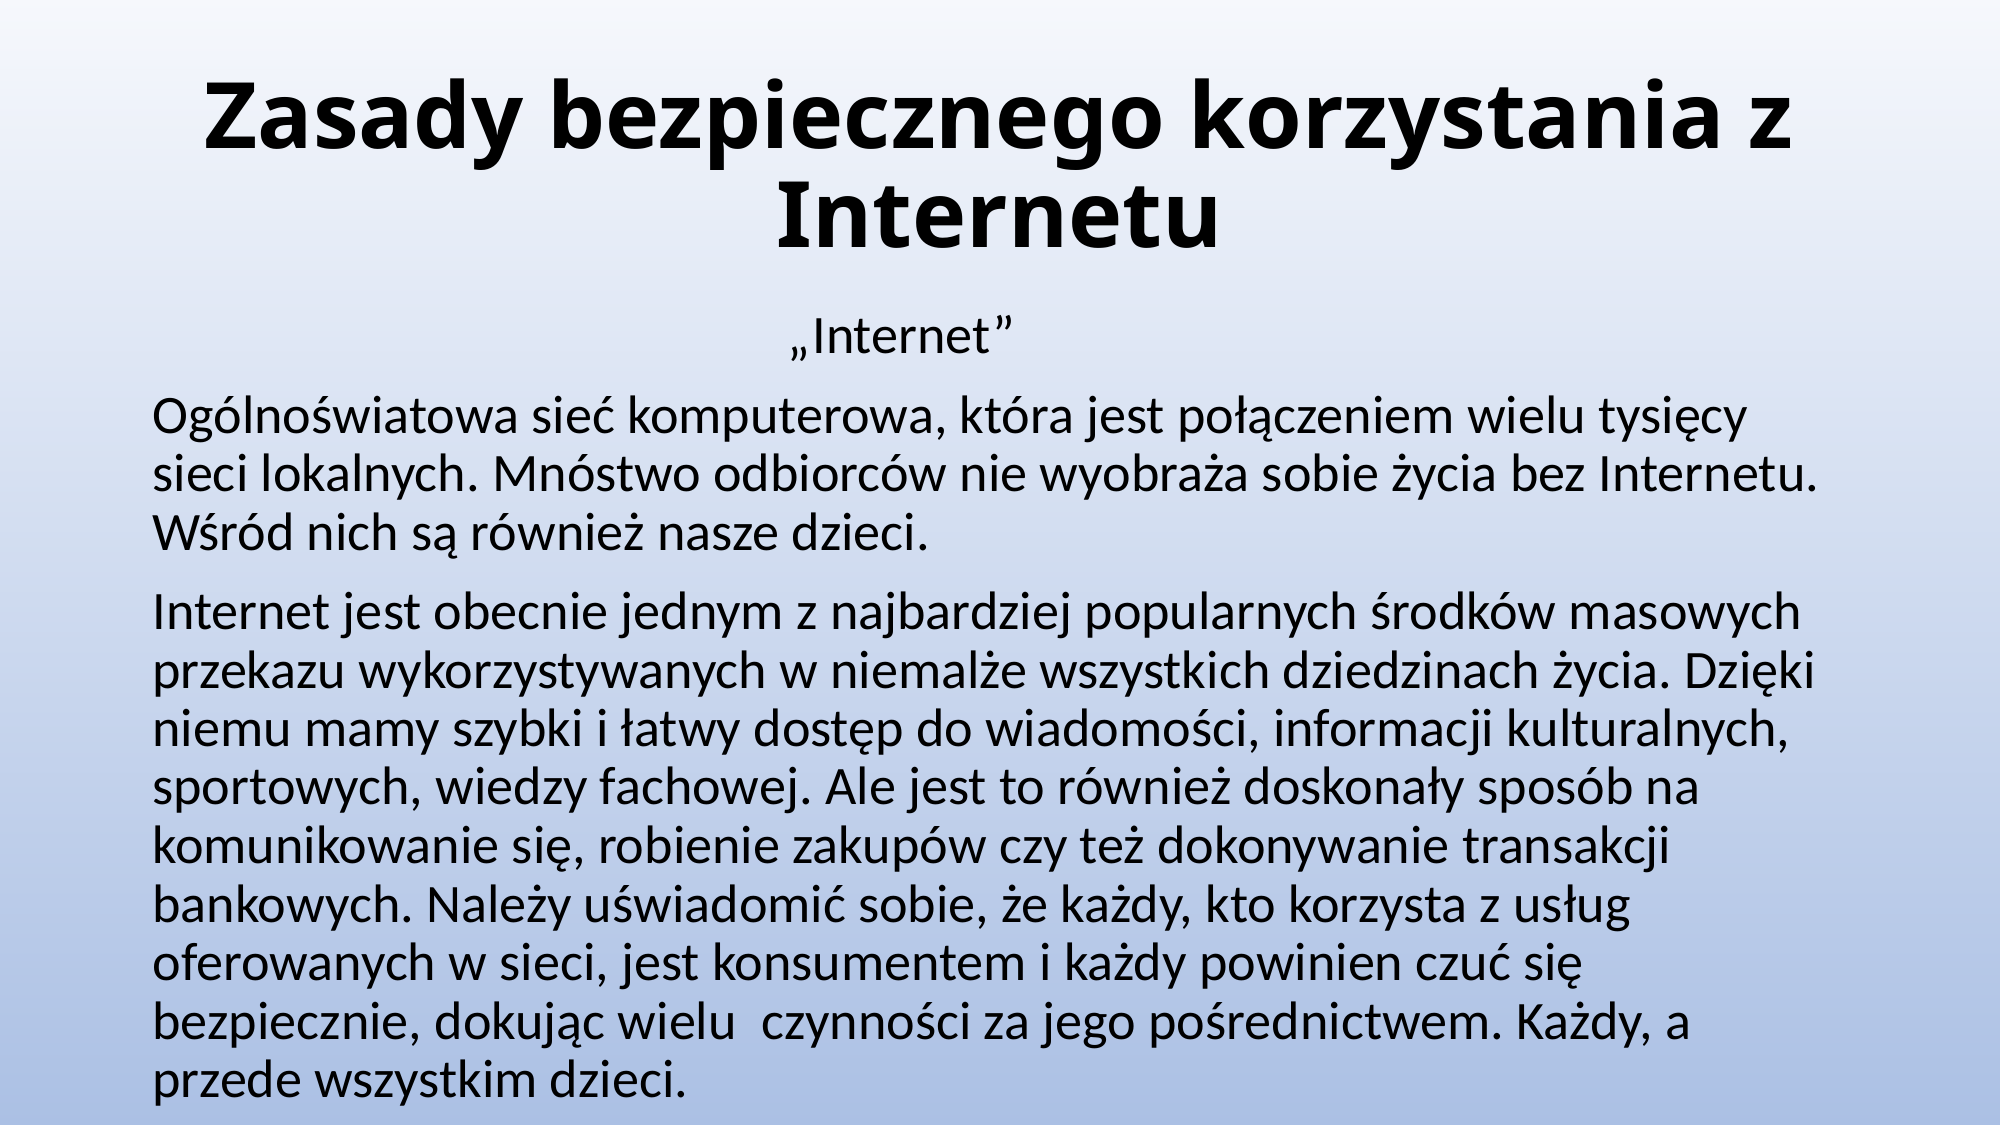

# Zasady bezpiecznego korzystania z Internetu
 „Internet”
Ogólnoświatowa sieć komputerowa, która jest połączeniem wielu tysięcy sieci lokalnych. Mnóstwo odbiorców nie wyobraża sobie życia bez Internetu. Wśród nich są również nasze dzieci.
Internet jest obecnie jednym z najbardziej popularnych środków masowych przekazu wykorzystywanych w niemalże wszystkich dziedzinach życia. Dzięki niemu mamy szybki i łatwy dostęp do wiadomości, informacji kulturalnych, sportowych, wiedzy fachowej. Ale jest to również doskonały sposób na komunikowanie się, robienie zakupów czy też dokonywanie transakcji bankowych. Należy uświadomić sobie, że każdy, kto korzysta z usług oferowanych w sieci, jest konsumentem i każdy powinien czuć się bezpiecznie, dokując wielu czynności za jego pośrednictwem. Każdy, a przede wszystkim dzieci.